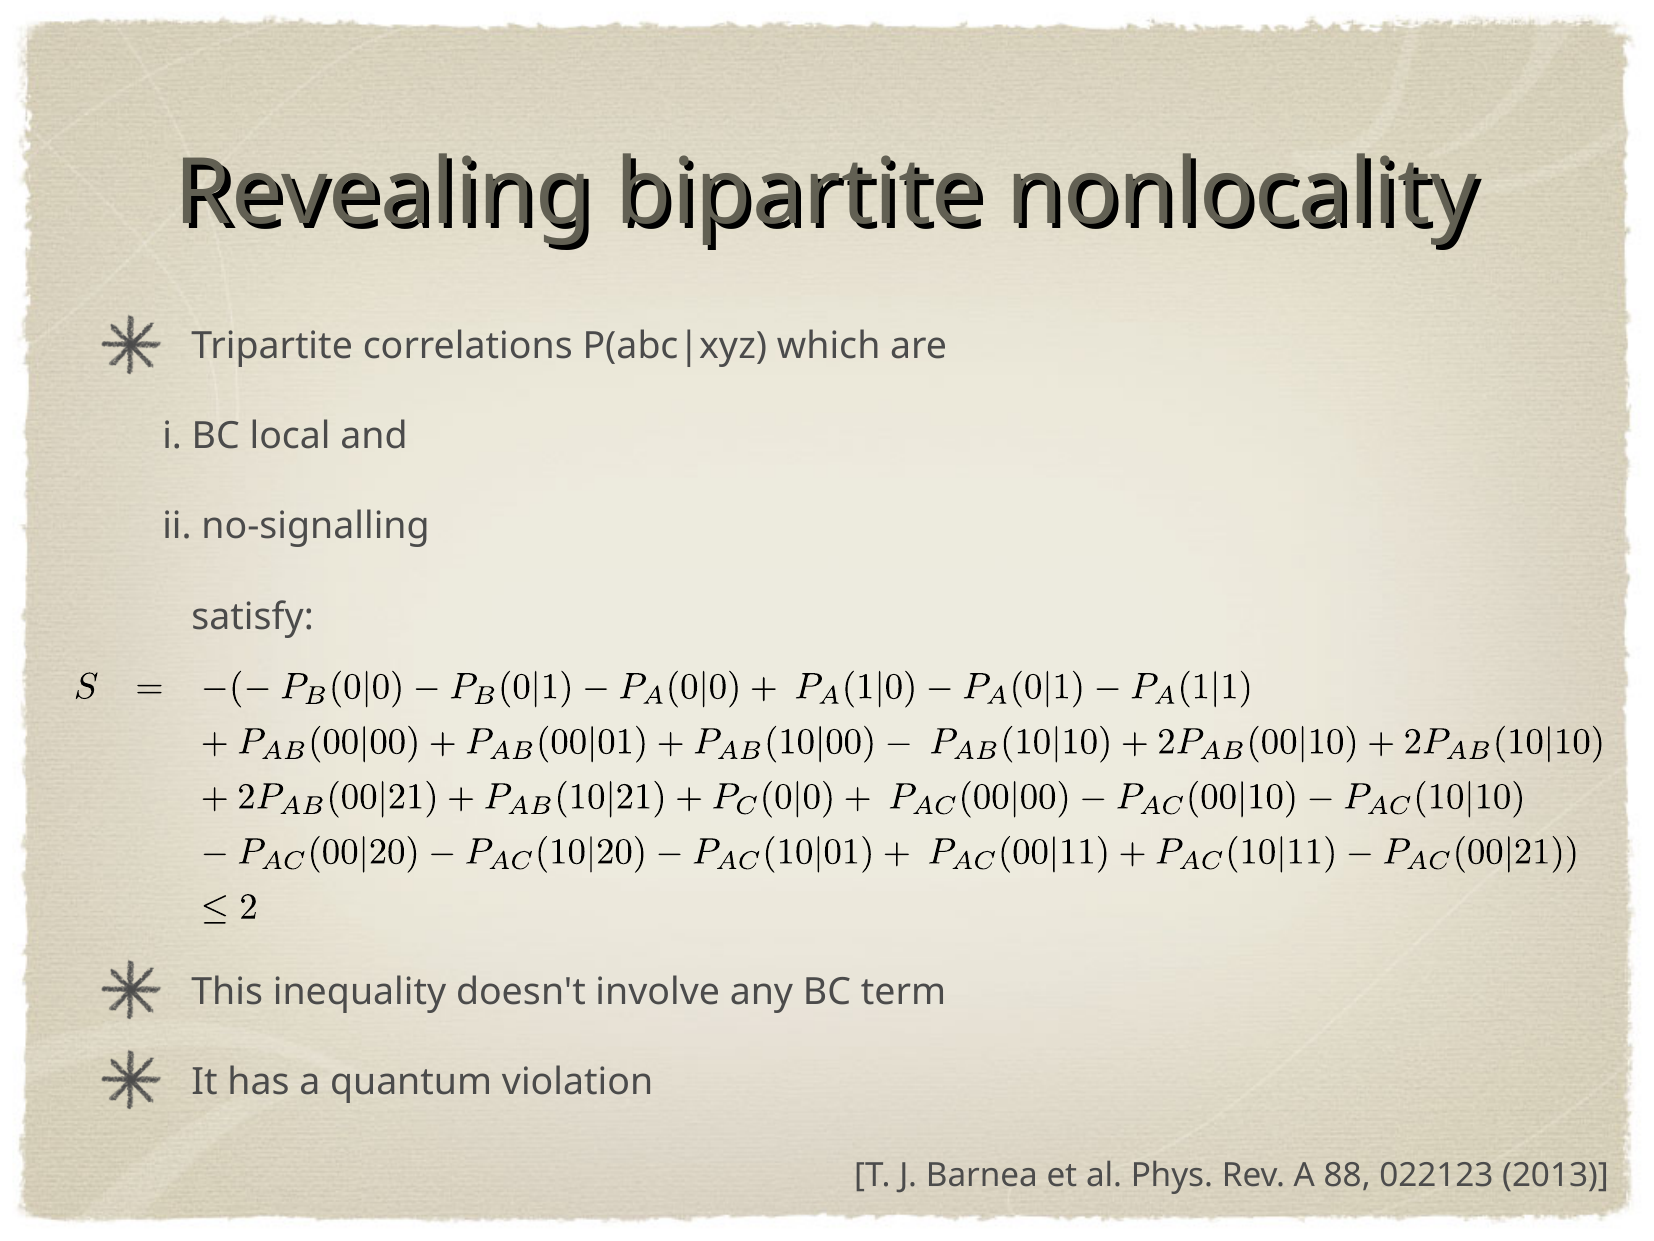

# Revealing bipartite nonlocality
Tripartite correlations P(abc|xyz) which are
 BC local and
 no-signalling
satisfy:
This inequality doesn't involve any BC term
It has a quantum violation
[T. J. Barnea et al. Phys. Rev. A 88, 022123 (2013)]